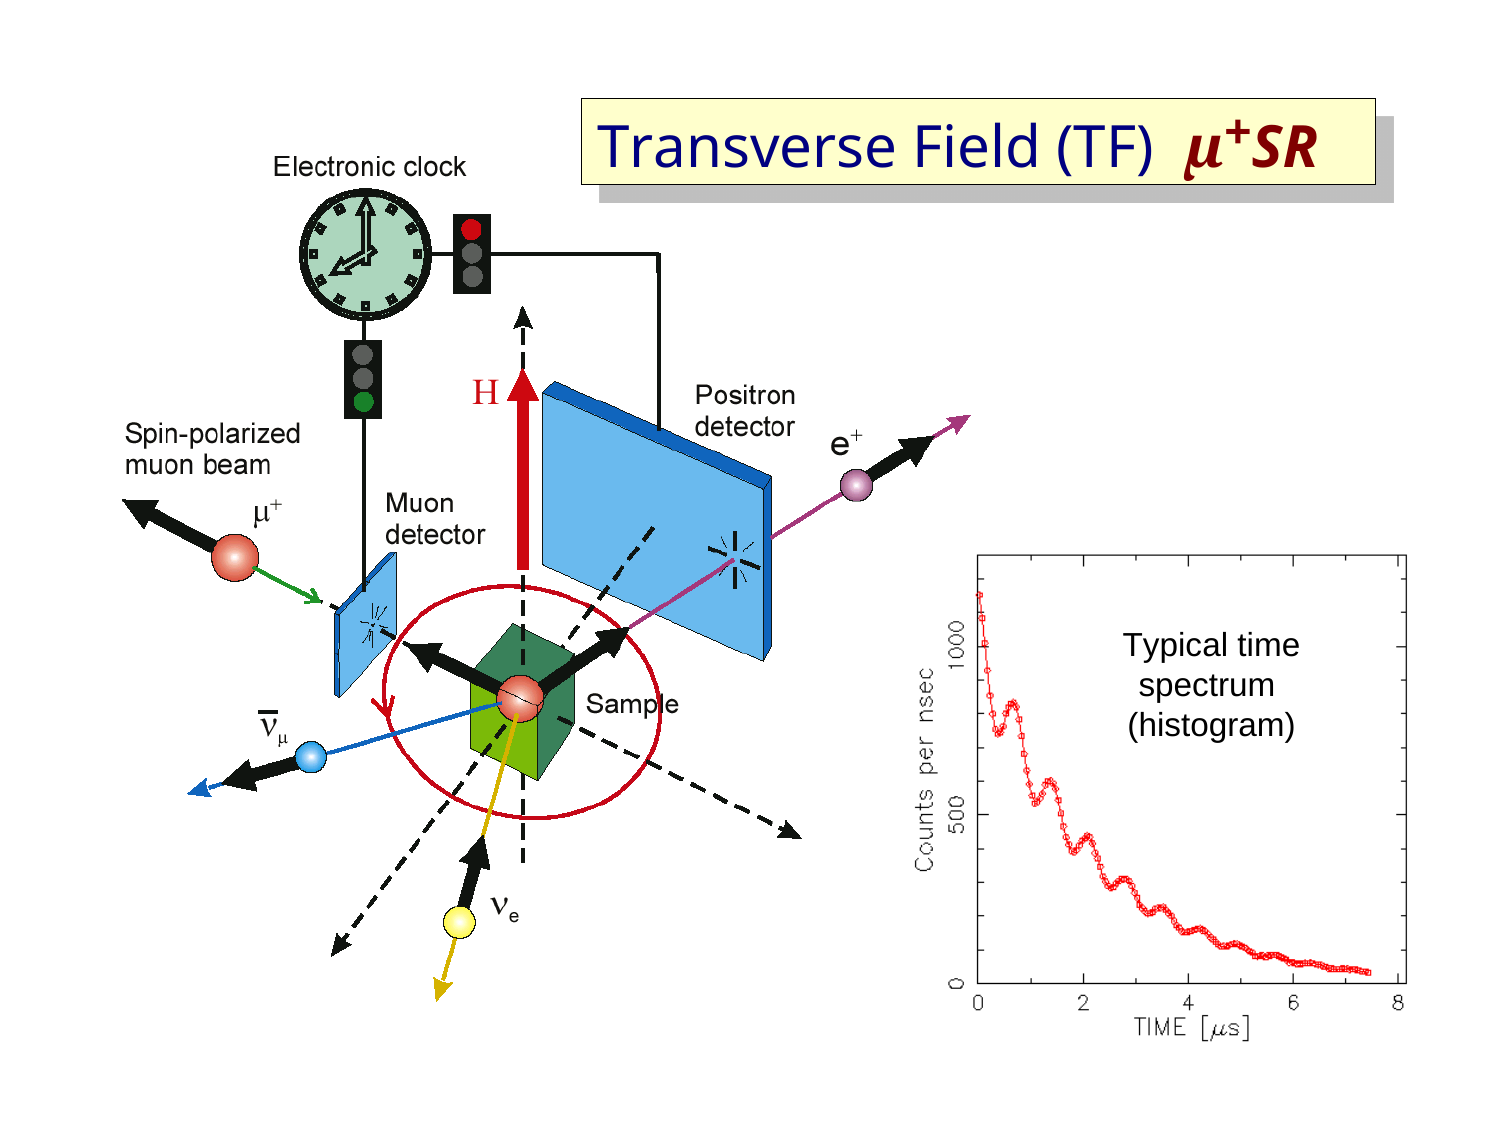

Transverse Field (TF) µ+SR
Typical time spectrum (histogram)